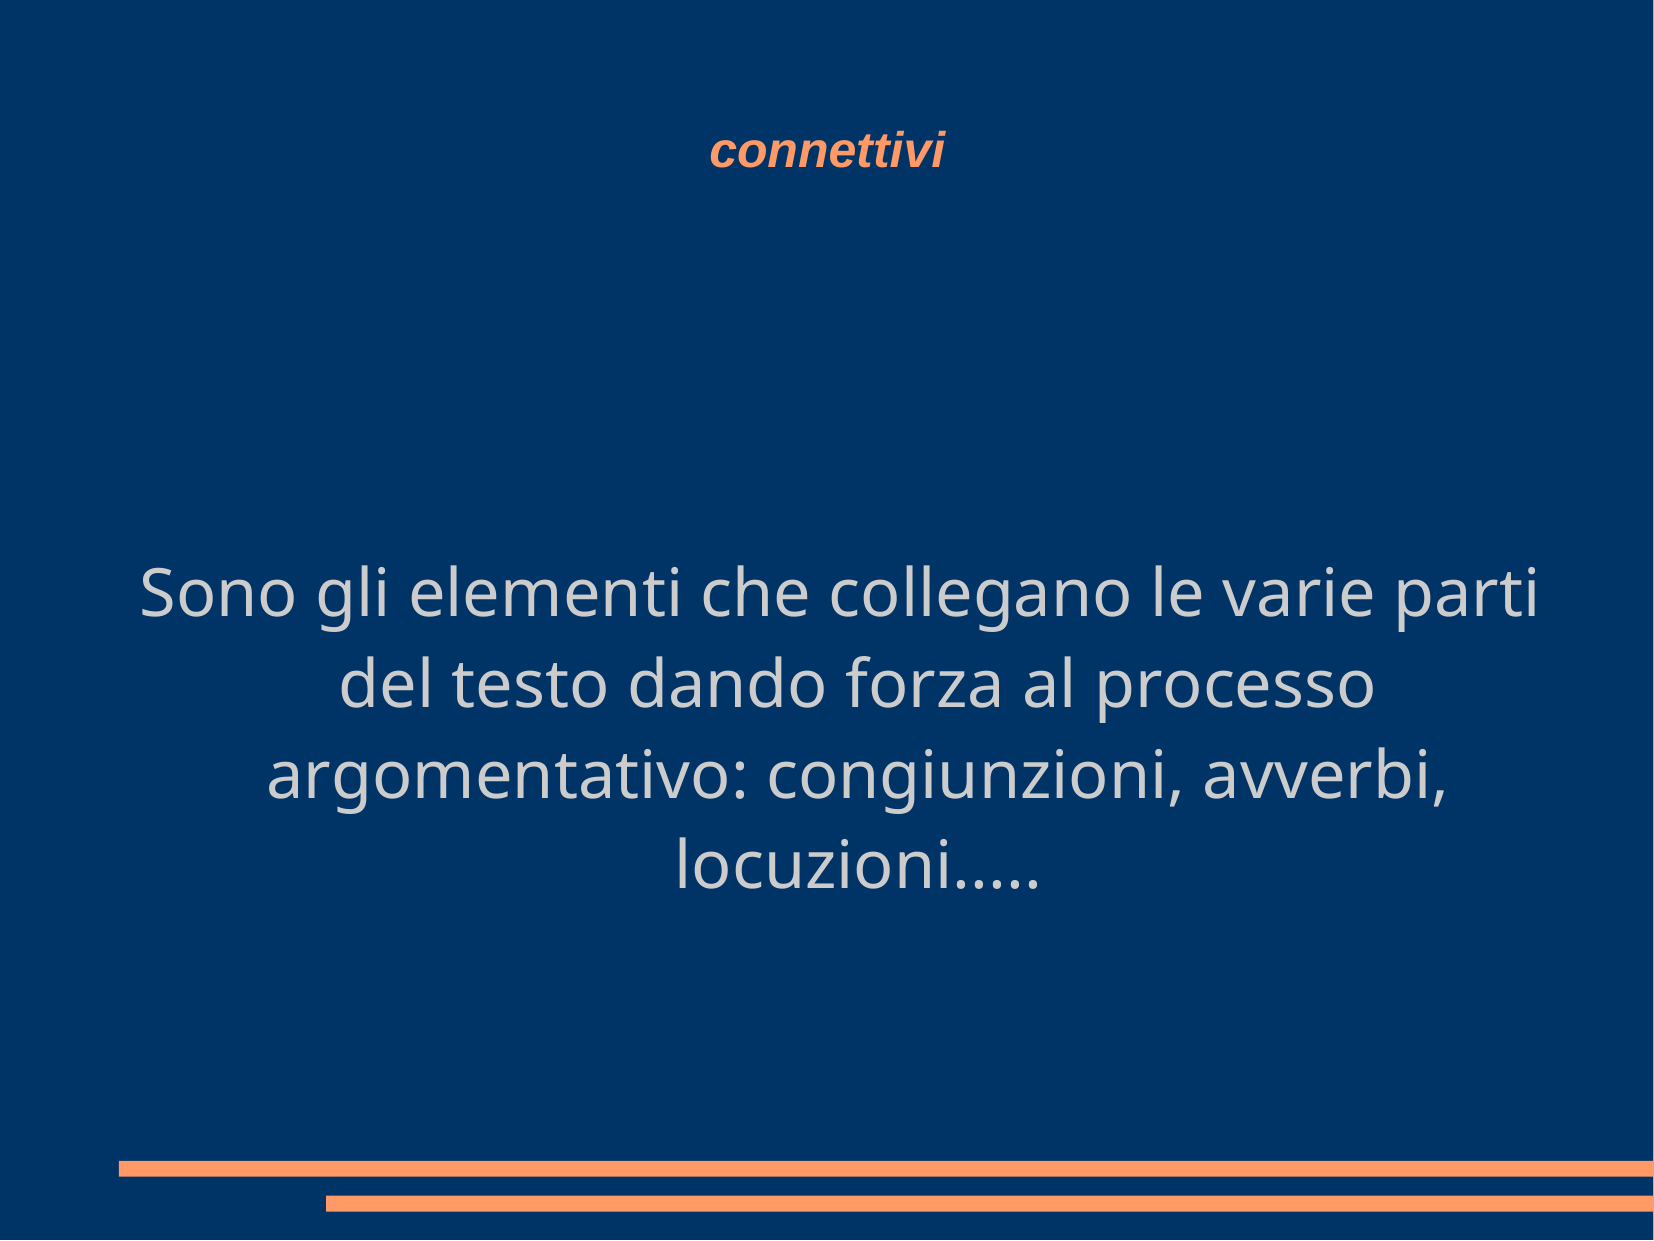

# connettivi
Sono gli elementi che collegano le varie parti del testo dando forza al processo argomentativo: congiunzioni, avverbi, locuzioni.....